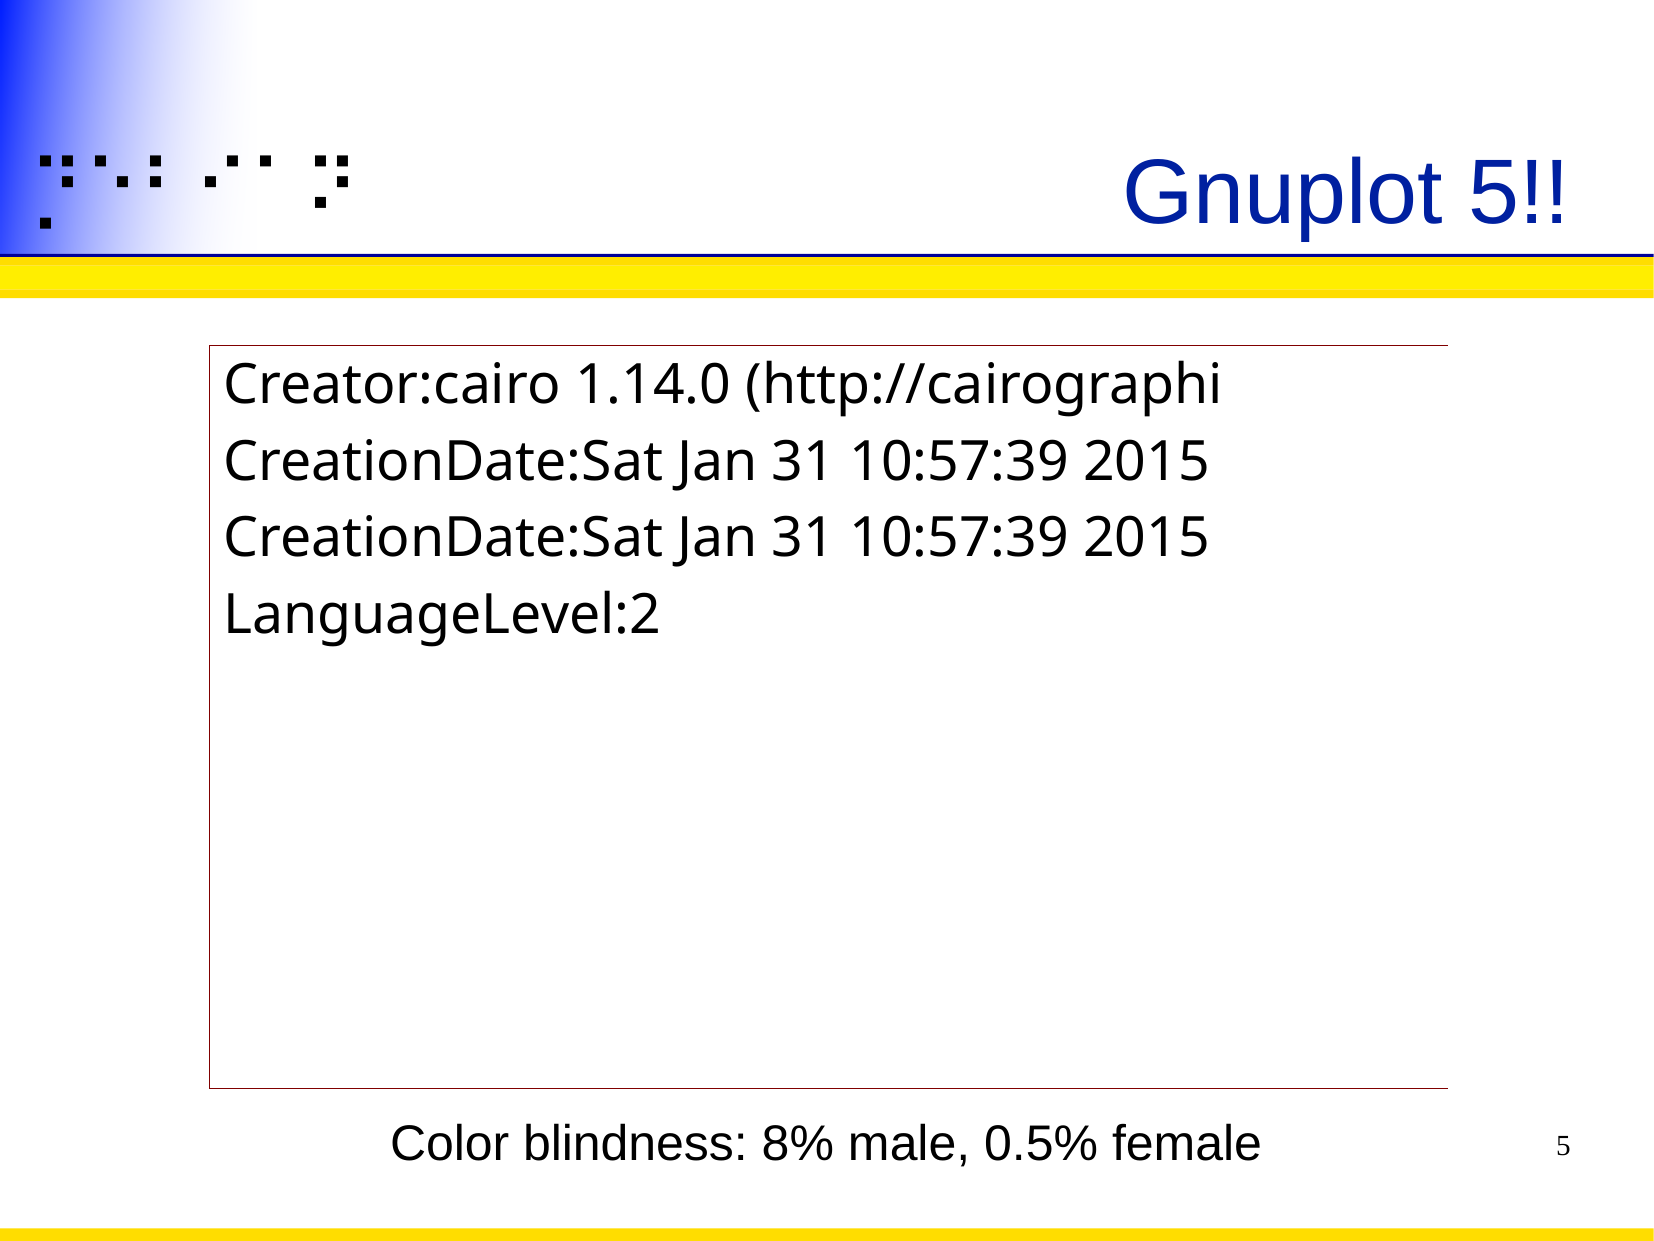

# Gnuplot 5!!
Color blindness: 8% male, 0.5% female
5